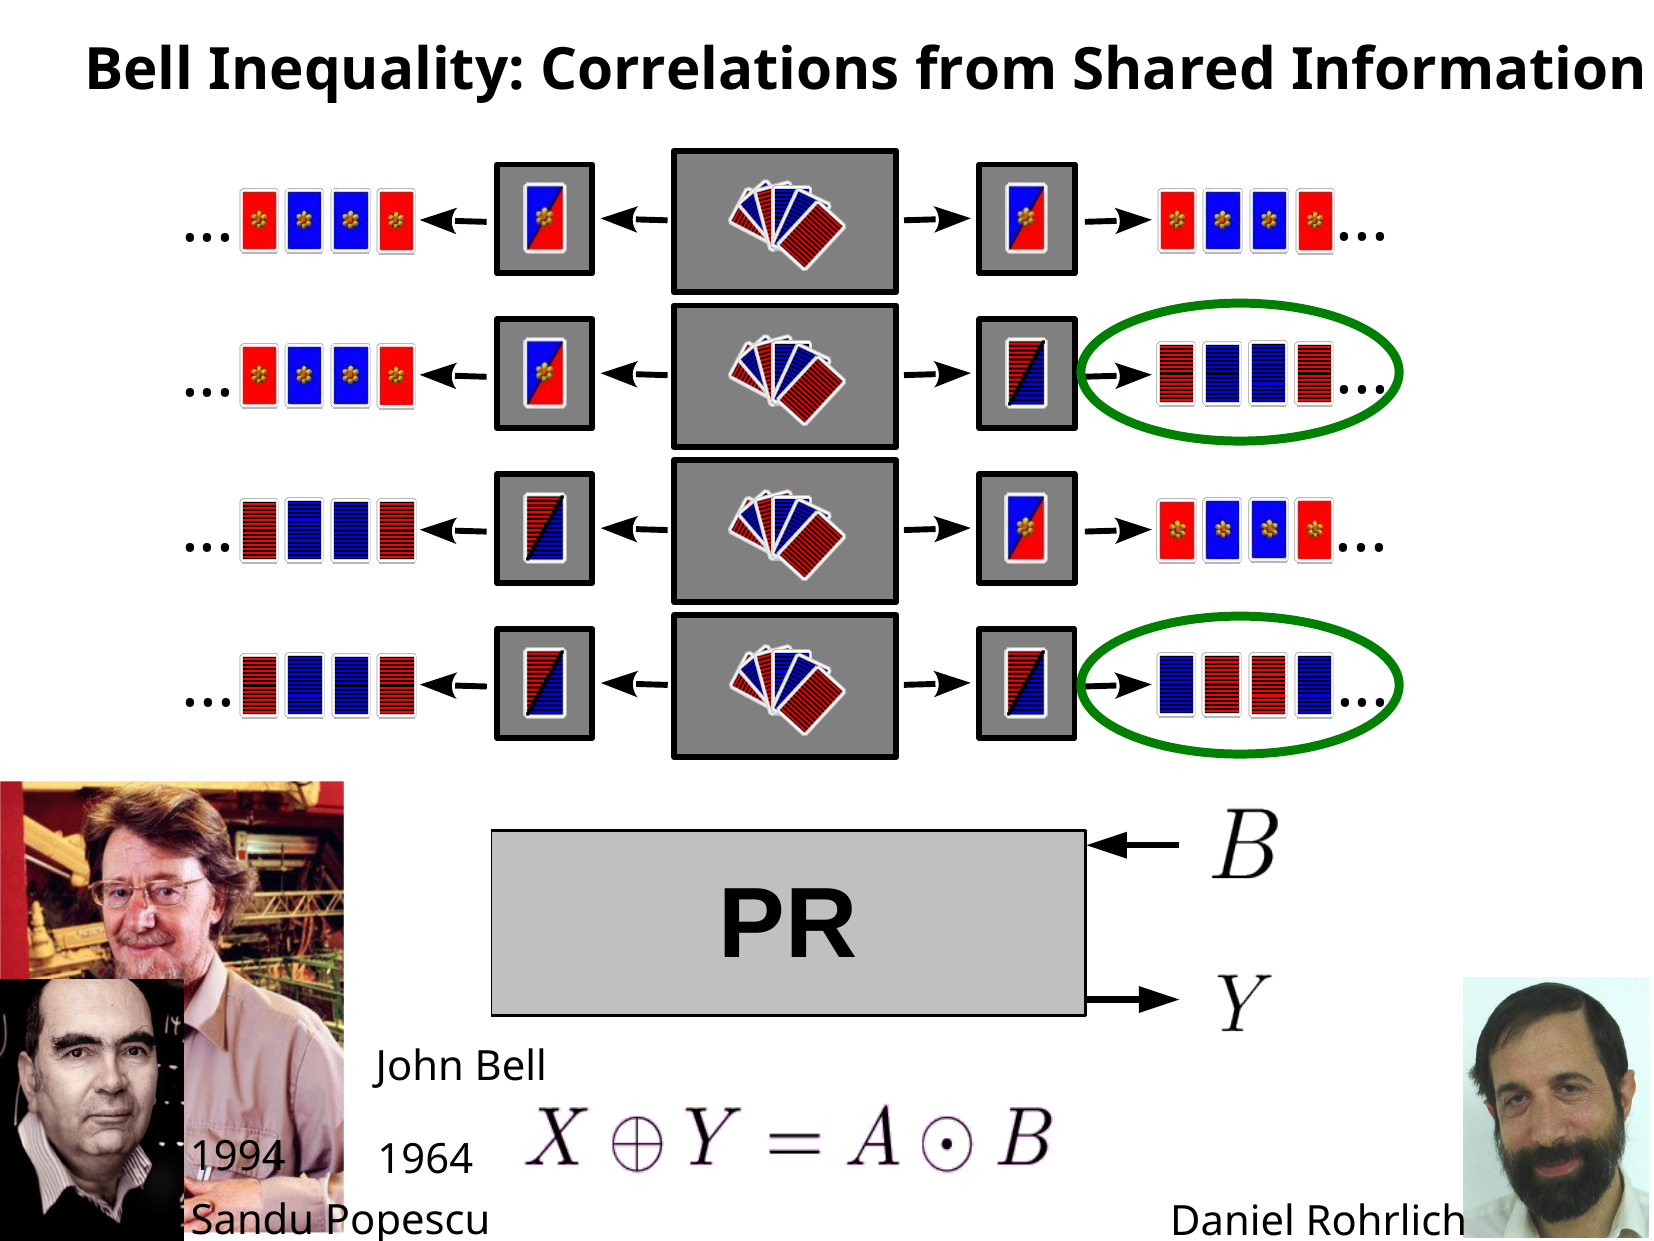

Bell Inequality: Correlations from Shared Information
...
...
...
...
...
...
...
...
PR
John Bell
1994
1964
Sandu Popescu
Daniel Rohrlich